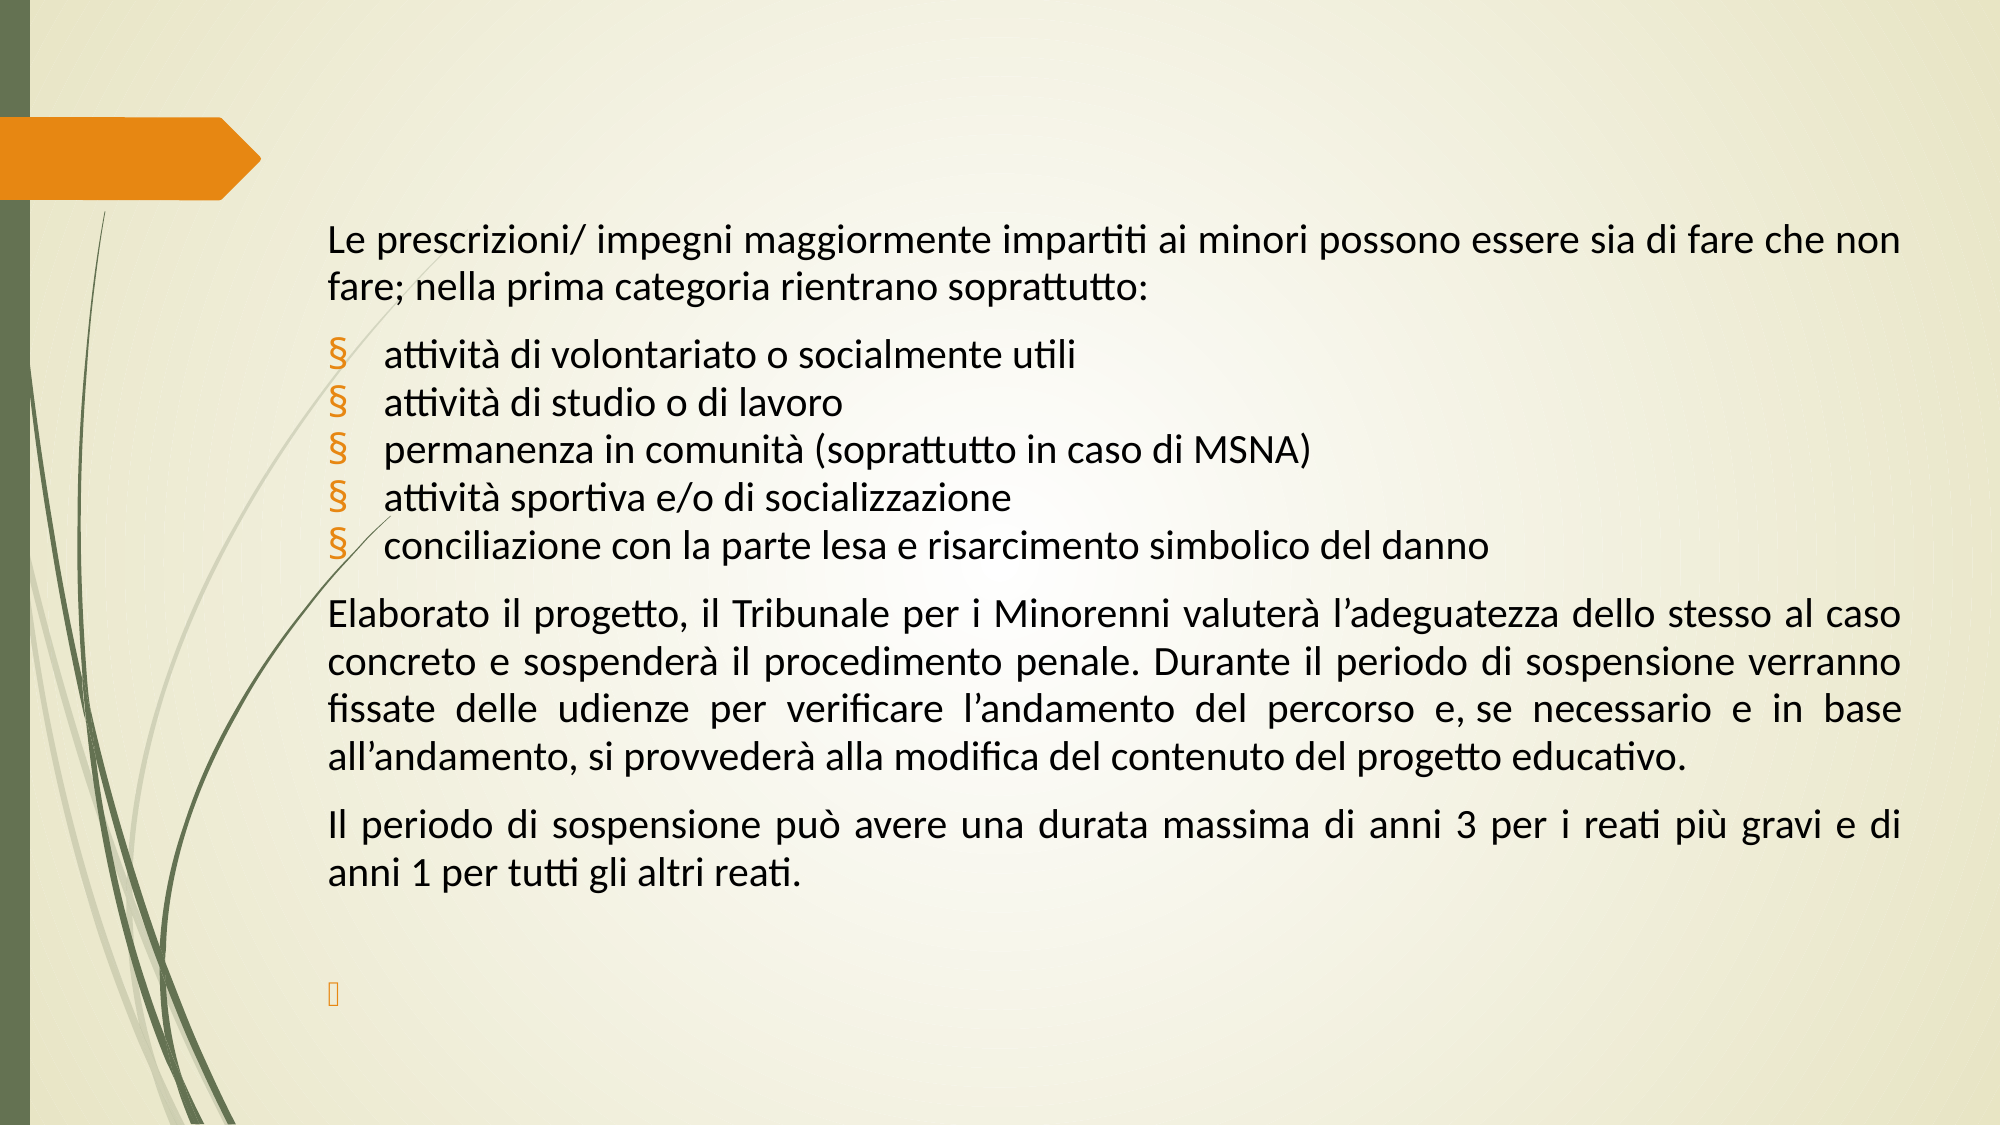

# Le prescrizioni/ impegni maggiormente impartiti ai minori possono essere sia di fare che non fare; nella prima categoria rientrano soprattutto:
attività di volontariato o socialmente utili
attività di studio o di lavoro
permanenza in comunità (soprattutto in caso di MSNA)
attività sportiva e/o di socializzazione
conciliazione con la parte lesa e risarcimento simbolico del danno
Elaborato il progetto, il Tribunale per i Minorenni valuterà l’adeguatezza dello stesso al caso concreto e sospenderà il procedimento penale. Durante il periodo di sospensione verranno fissate delle udienze per verificare l’andamento del percorso e, se necessario e in base all’andamento, si provvederà alla modifica del contenuto del progetto educativo.
Il periodo di sospensione può avere una durata massima di anni 3 per i reati più gravi e di anni 1 per tutti gli altri reati.